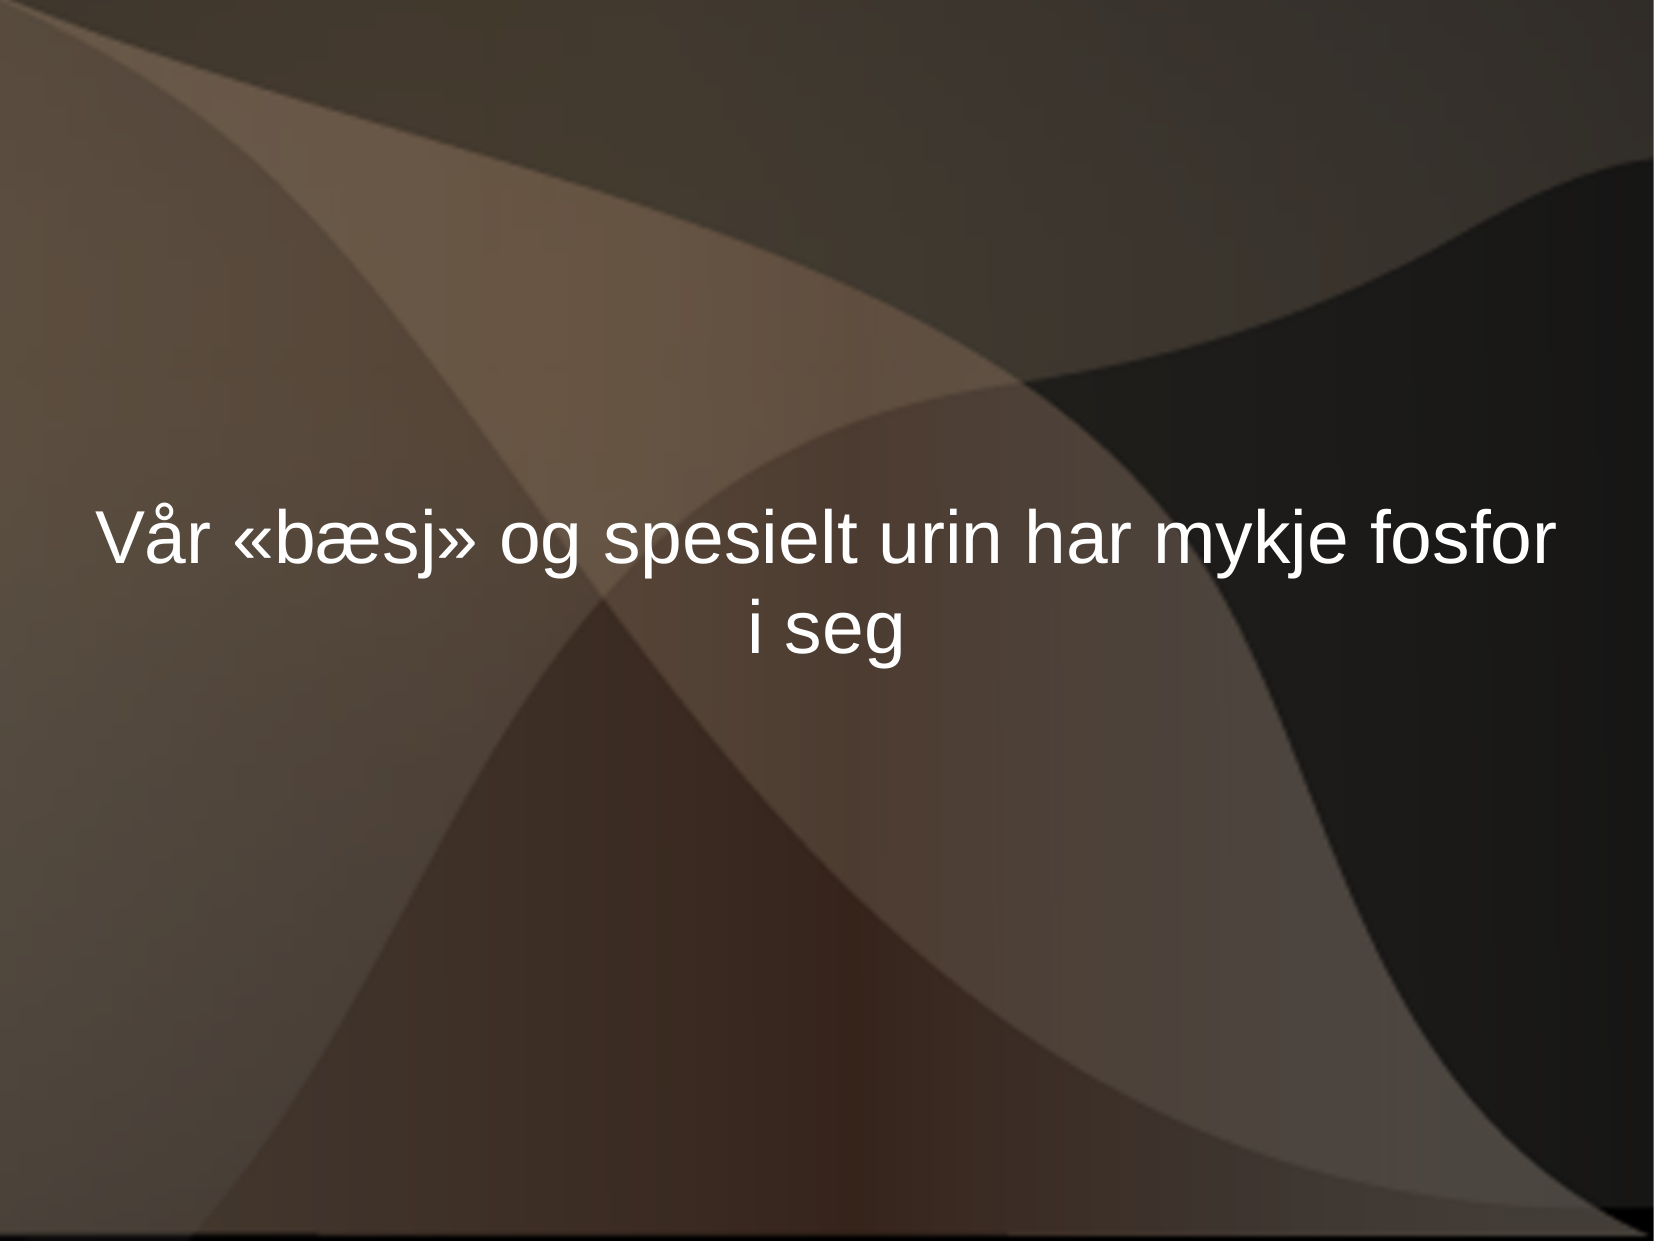

# Vår «bæsj» og spesielt urin har mykje fosfor i seg